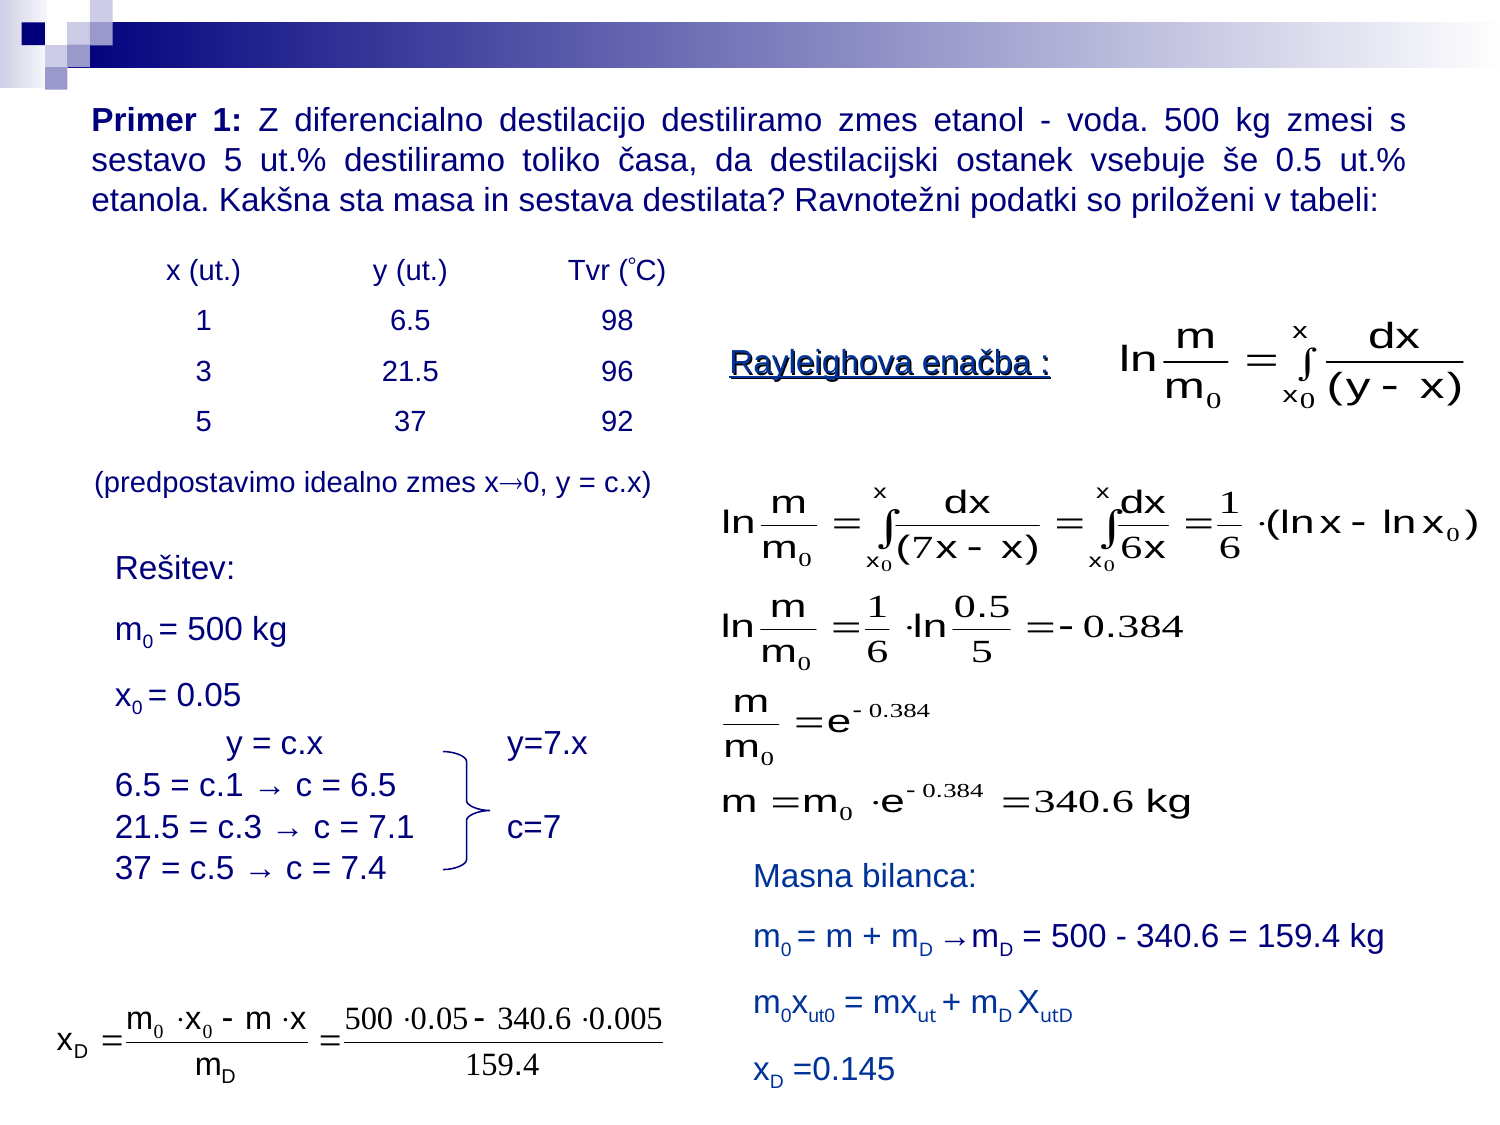

Primer 1: Z diferencialno destilacijo destiliramo zmes etanol - voda. 500 kg zmesi s sestavo 5 ut.% destiliramo toliko časa, da destilacijski ostanek vsebuje še 0.5 ut.% etanola. Kakšna sta masa in sestava destilata? Ravnotežni podatki so priloženi v tabeli:
| x (ut.) | y (ut.) | Tvr (C) |
| --- | --- | --- |
| 1 | 6.5 | 98 |
| 3 | 21.5 | 96 |
| 5 | 37 | 92 |
Rayleighova enačba :
(predpostavimo idealno zmes x0, y = c.x)
Rešitev:
m0 = 500 kg
x0 = 0.05
 y = c.x	 y=7.x
6.5 = c.1 → c = 6.5
21.5 = c.3 → c = 7.1 c=7
37 = c.5 → c = 7.4
Masna bilanca:
m0 = m + mD →mD = 500 - 340.6 = 159.4 kg
m0xut0 = mxut + mD XutD
xD =0.145